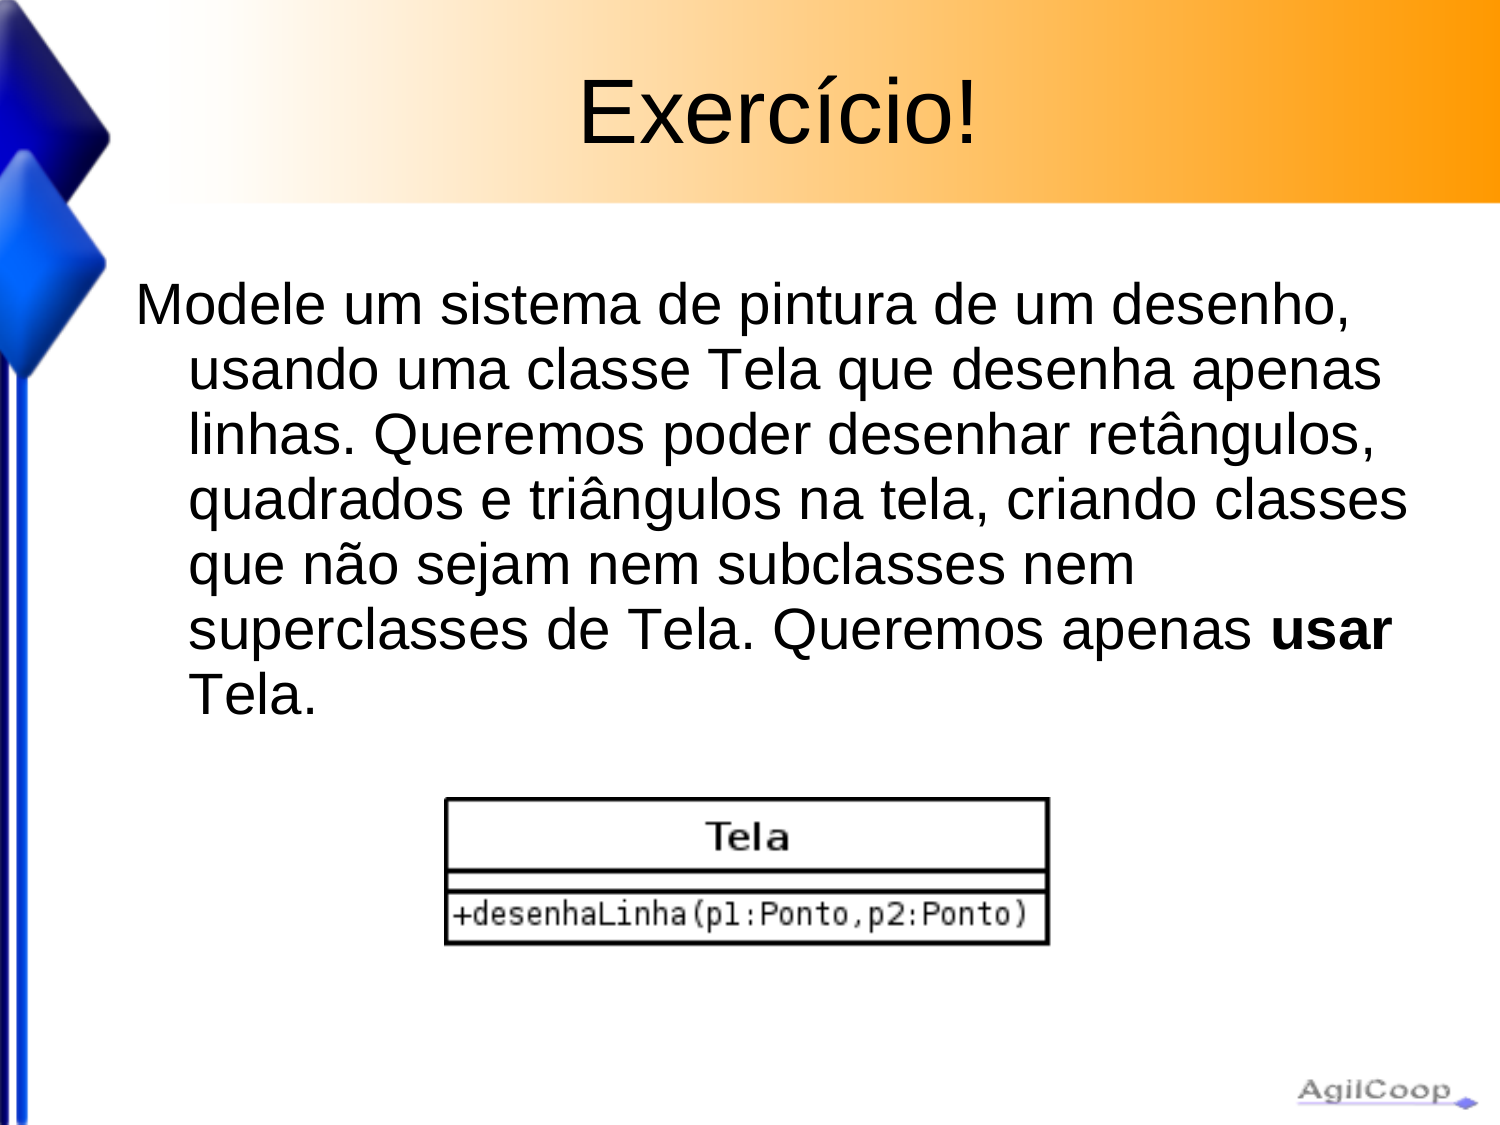

# Exercício!
Modele um sistema de pintura de um desenho, usando uma classe Tela que desenha apenas linhas. Queremos poder desenhar retângulos, quadrados e triângulos na tela, criando classes que não sejam nem subclasses nem superclasses de Tela. Queremos apenas usar Tela.
Copyleft AgilCoop 2007
23